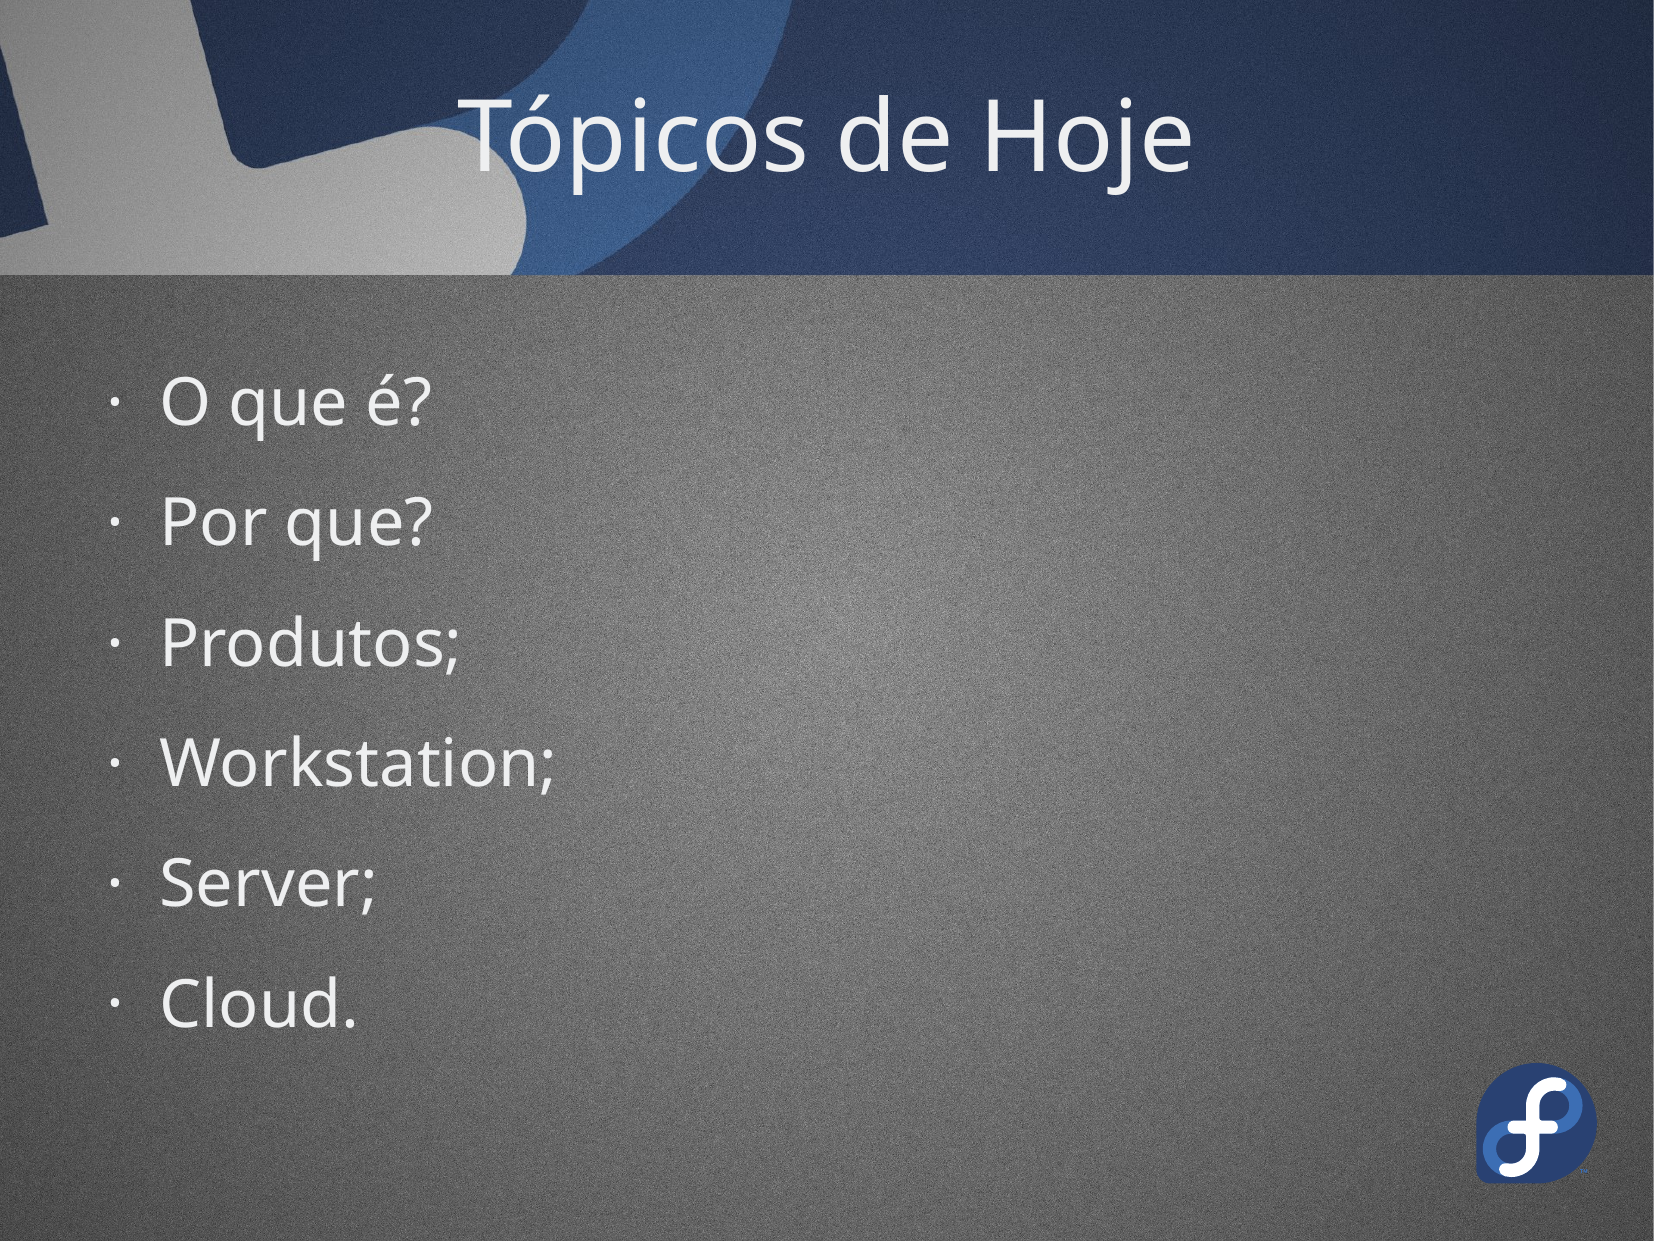

# Tópicos de Hoje
O que é?
Por que?
Produtos;
Workstation;
Server;
Cloud.